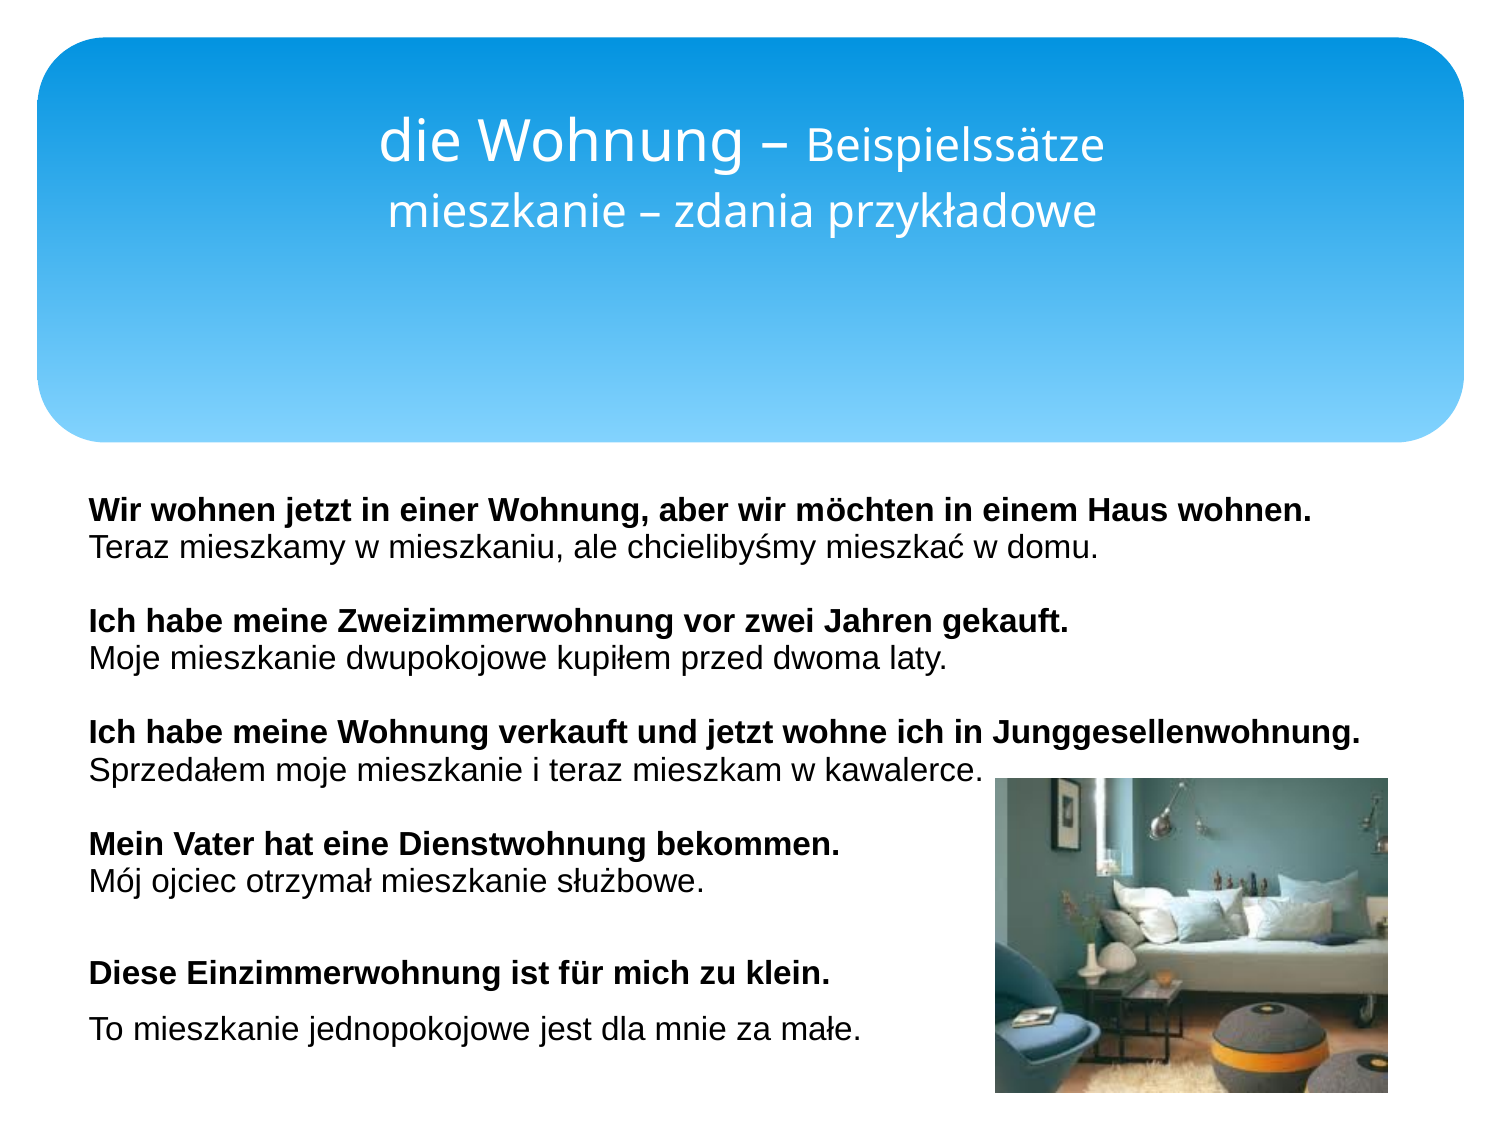

# die Wohnung – Beispielssätze mieszkanie – zdania przykładowe
Wir wohnen jetzt in einer Wohnung, aber wir möchten in einem Haus wohnen.
Teraz mieszkamy w mieszkaniu, ale chcielibyśmy mieszkać w domu.
Ich habe meine Zweizimmerwohnung vor zwei Jahren gekauft.
Moje mieszkanie dwupokojowe kupiłem przed dwoma laty.
Ich habe meine Wohnung verkauft und jetzt wohne ich in Junggesellenwohnung.
Sprzedałem moje mieszkanie i teraz mieszkam w kawalerce.
Mein Vater hat eine Dienstwohnung bekommen.
Mój ojciec otrzymał mieszkanie służbowe.
Diese Einzimmerwohnung ist für mich zu klein.
To mieszkanie jednopokojowe jest dla mnie za małe.